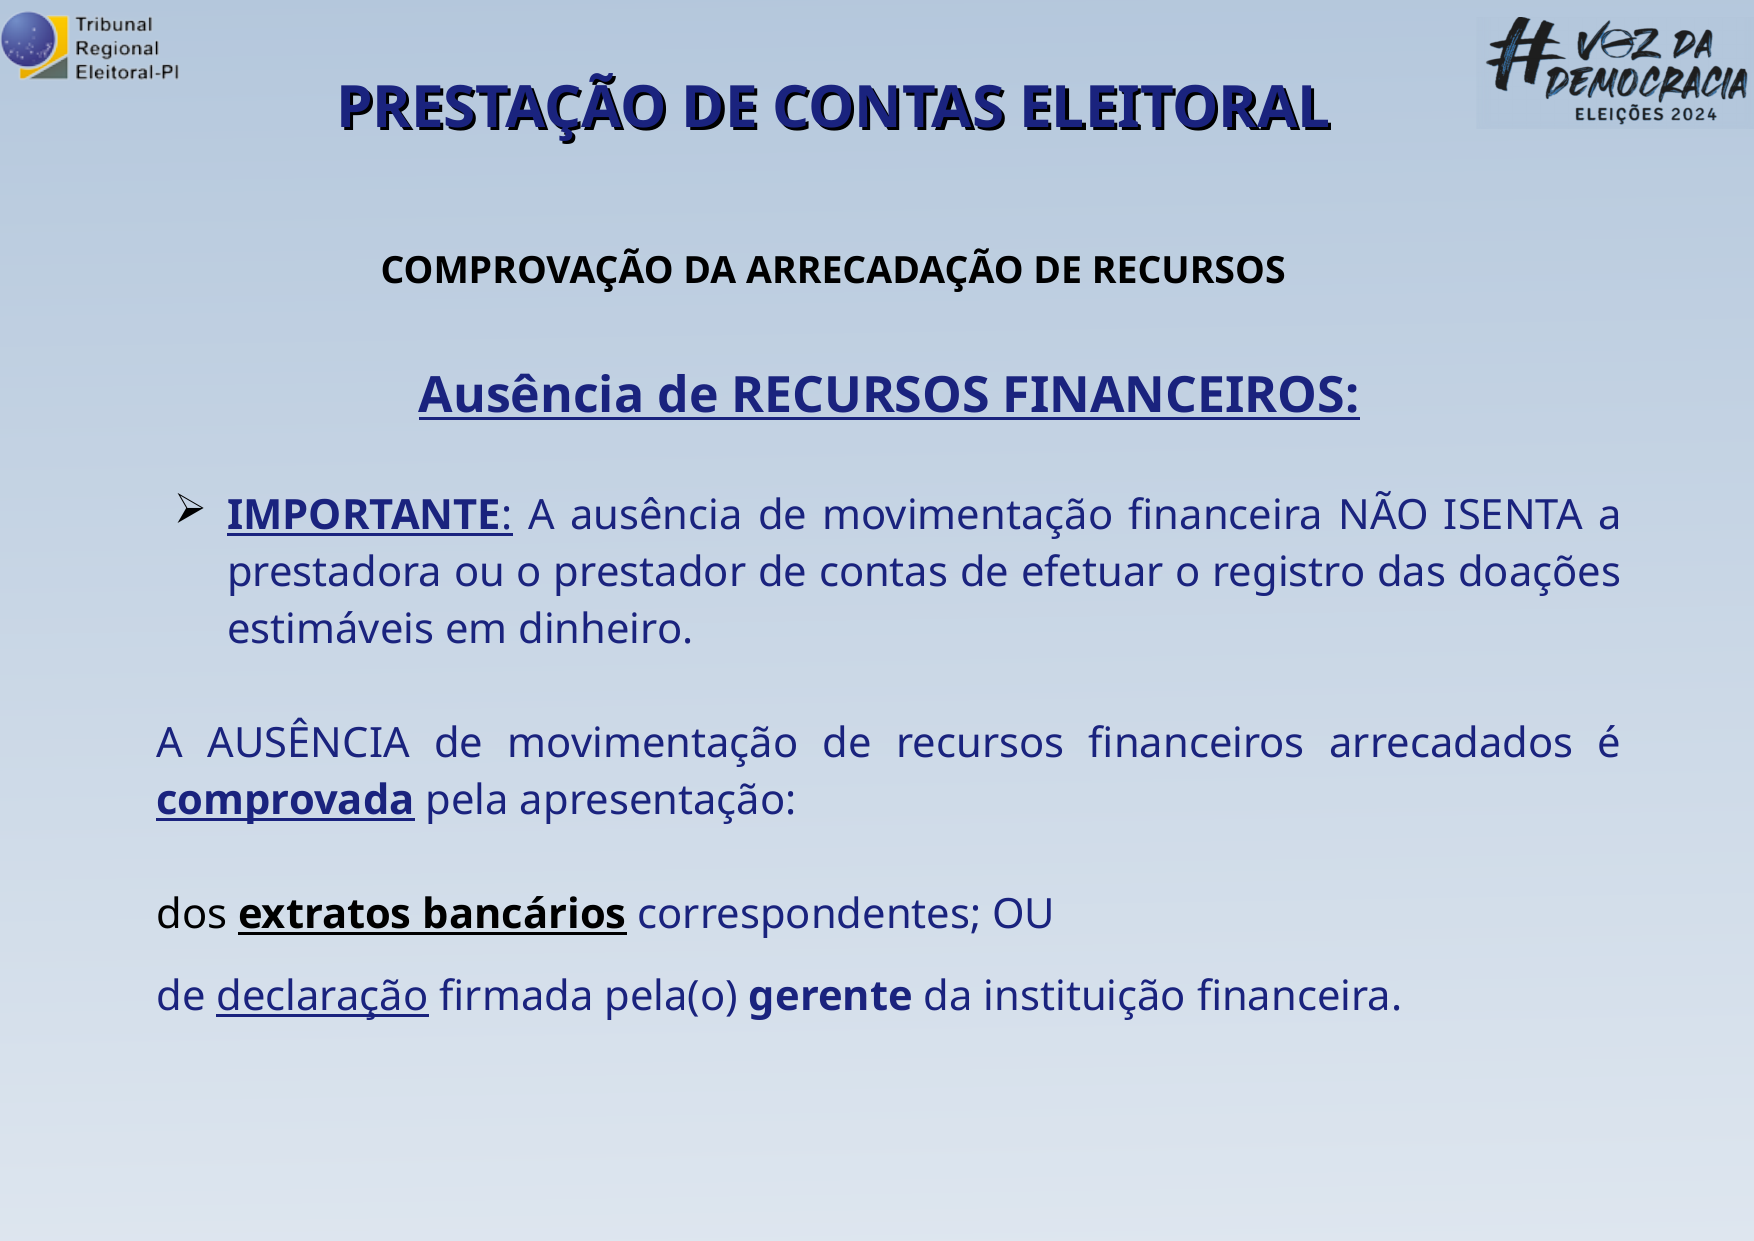

# PRESTAÇÃO DE CONTAS ELEITORAL
COMPROVAÇÃO DA ARRECADAÇÃO DE RECURSOS
Ausência de RECURSOS FINANCEIROS:
IMPORTANTE: A ausência de movimentação financeira NÃO ISENTA a prestadora ou o prestador de contas de efetuar o registro das doações estimáveis em dinheiro.
A AUSÊNCIA de movimentação de recursos financeiros arrecadados é comprovada pela apresentação:
dos extratos bancários correspondentes; OU
de declaração firmada pela(o) gerente da instituição financeira.